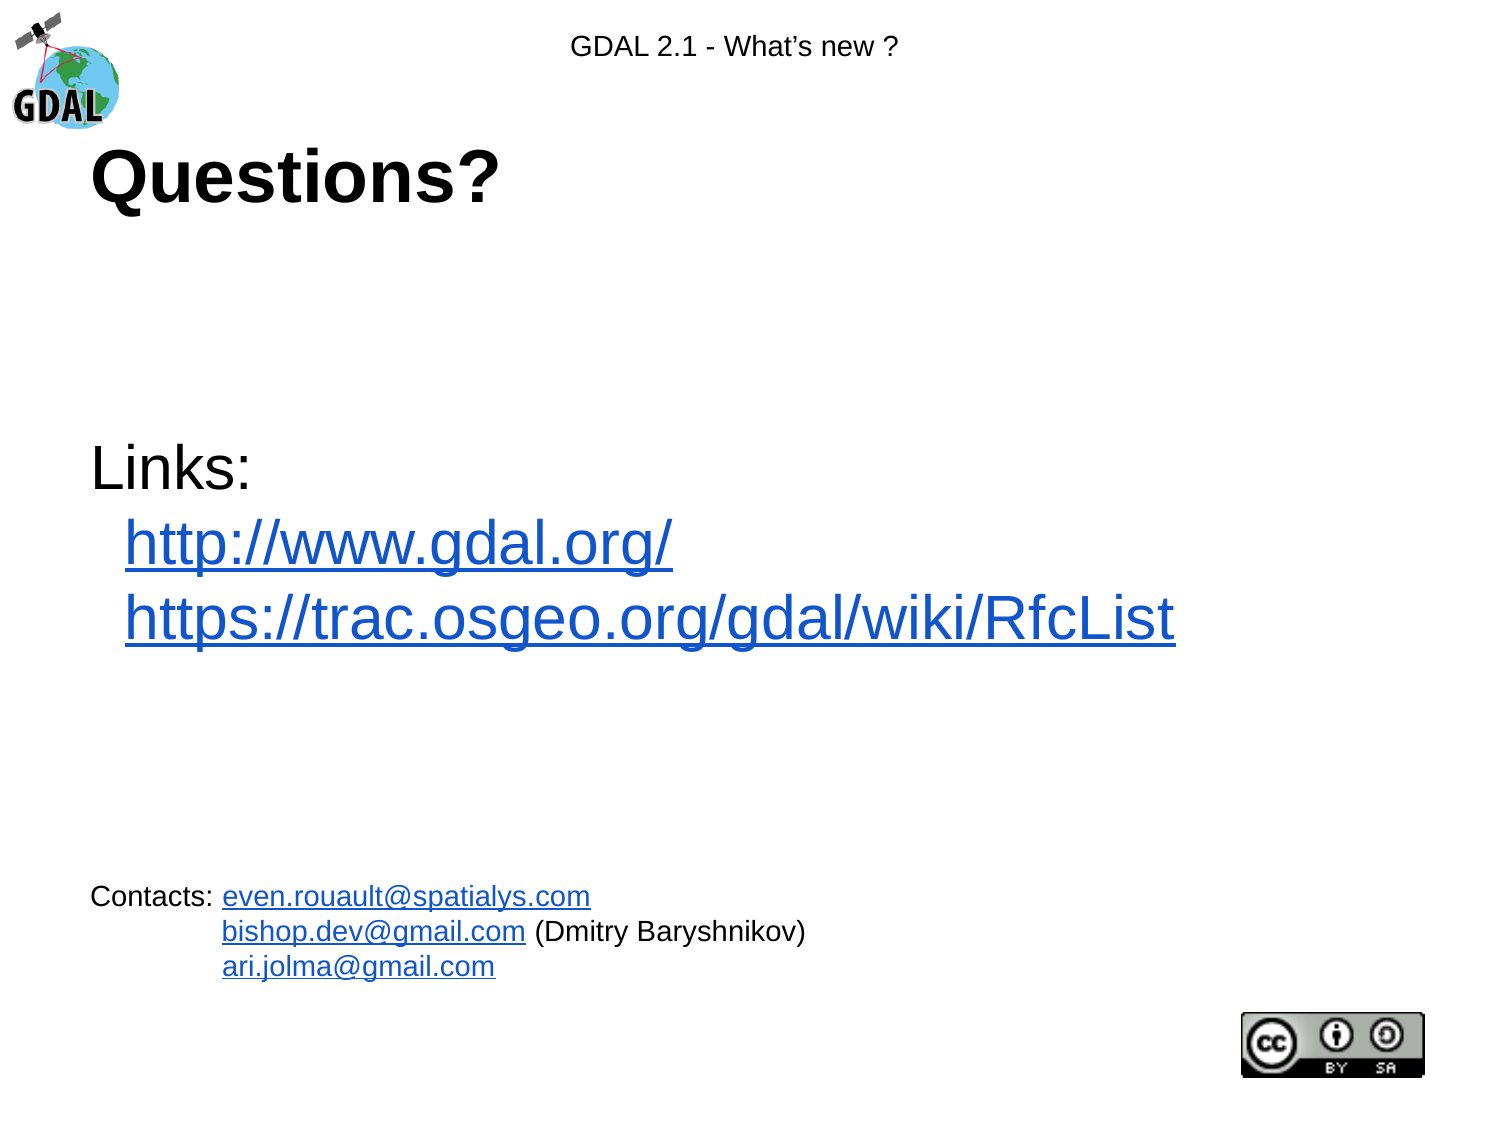

# Questions?
Links:
 http://www.gdal.org/
 https://trac.osgeo.org/gdal/wiki/RfcList
Contacts: even.rouault@spatialys.com
	 bishop.dev@gmail.com (Dmitry Baryshnikov)
 ari.jolma@gmail.com